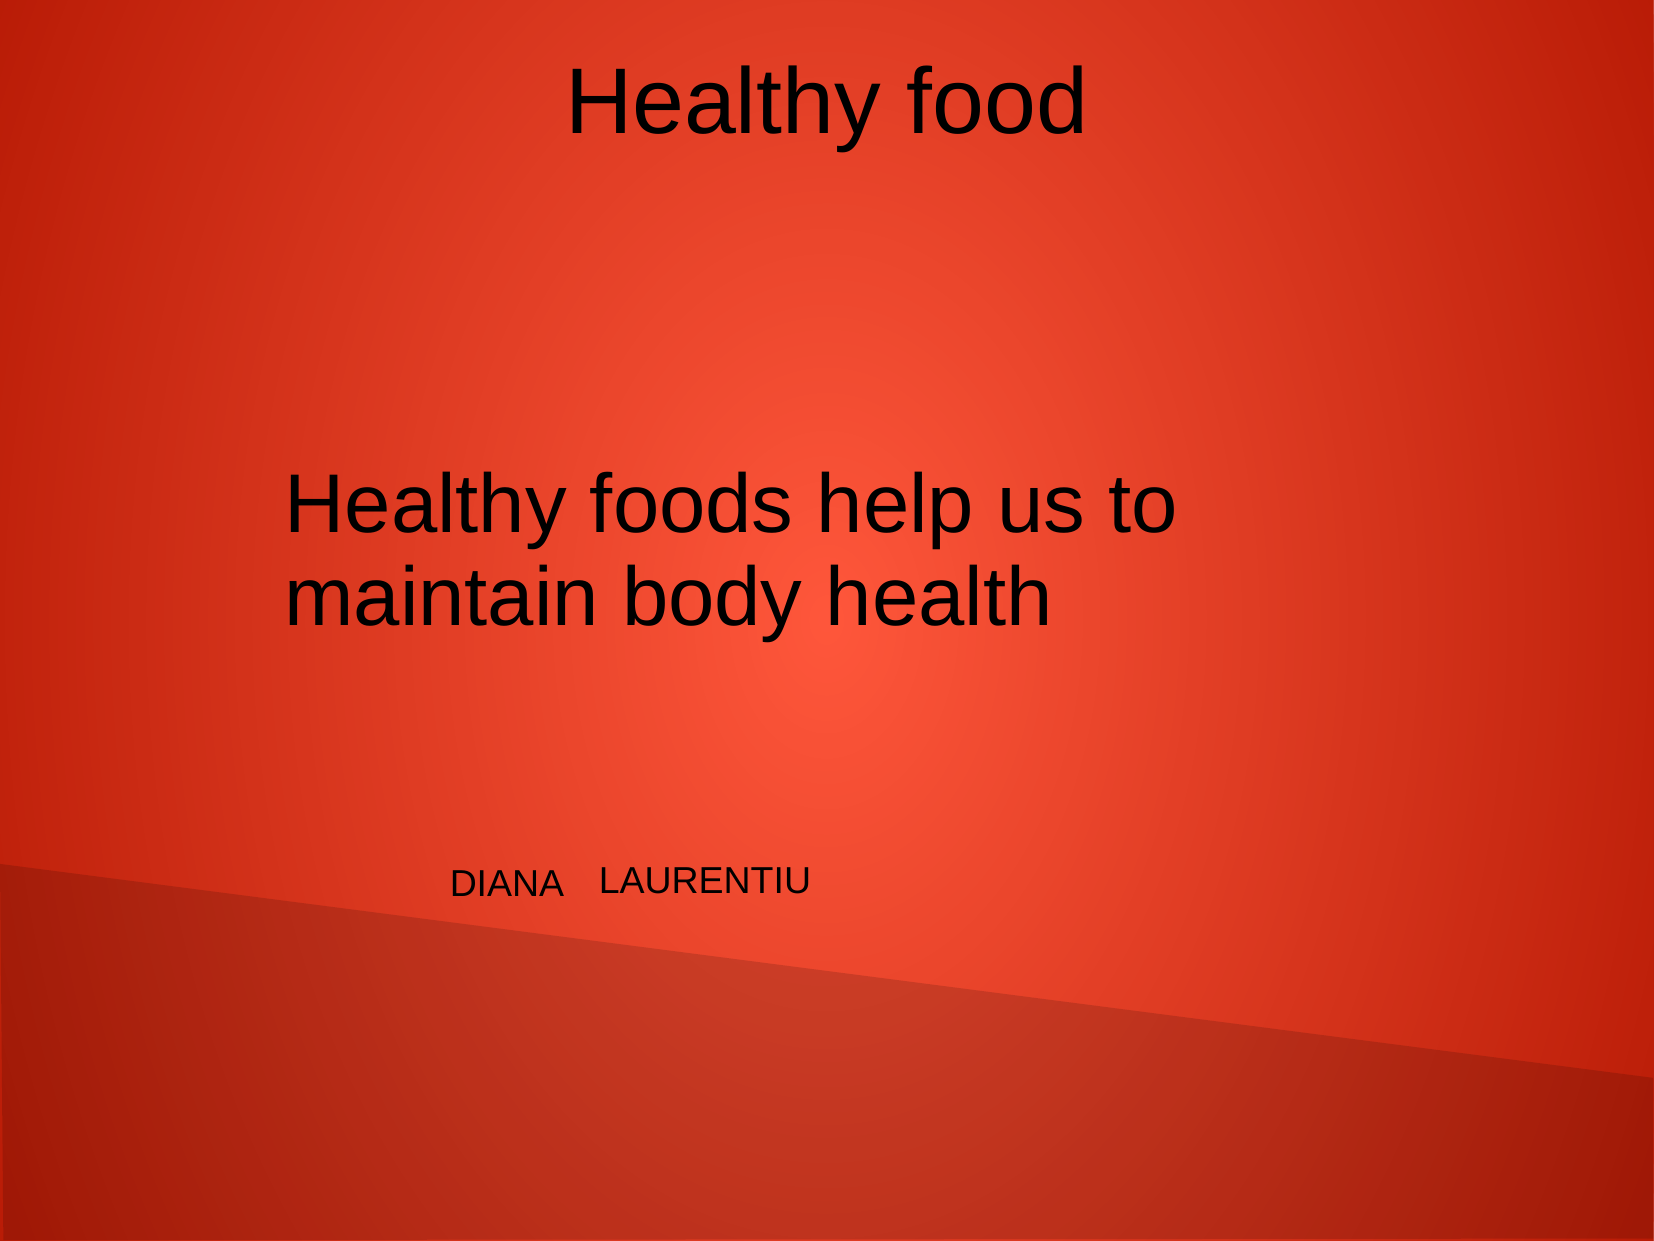

# Healthy food
Healthy foods help us to maintain body health
LAURENTIU
DIANA